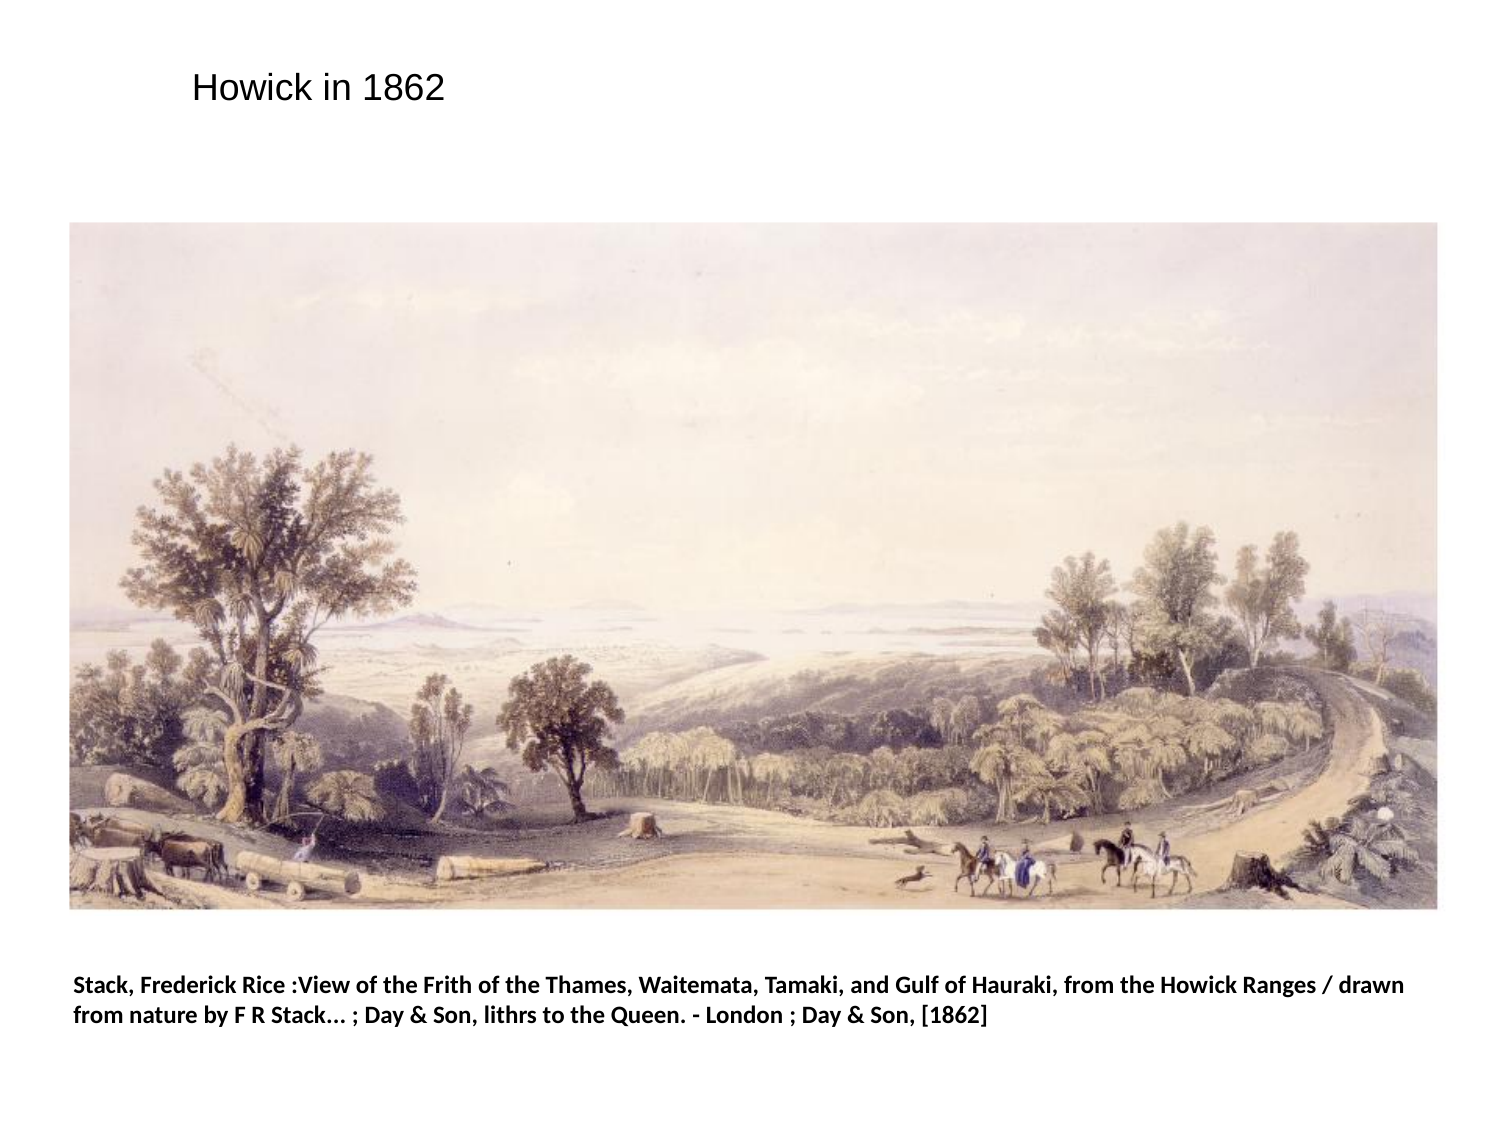

Howick in 1862
Stack, Frederick Rice :View of the Frith of the Thames, Waitemata, Tamaki, and Gulf of Hauraki, from the Howick Ranges / drawn from nature by F R Stack... ; Day & Son, lithrs to the Queen. - London ; Day & Son, [1862]